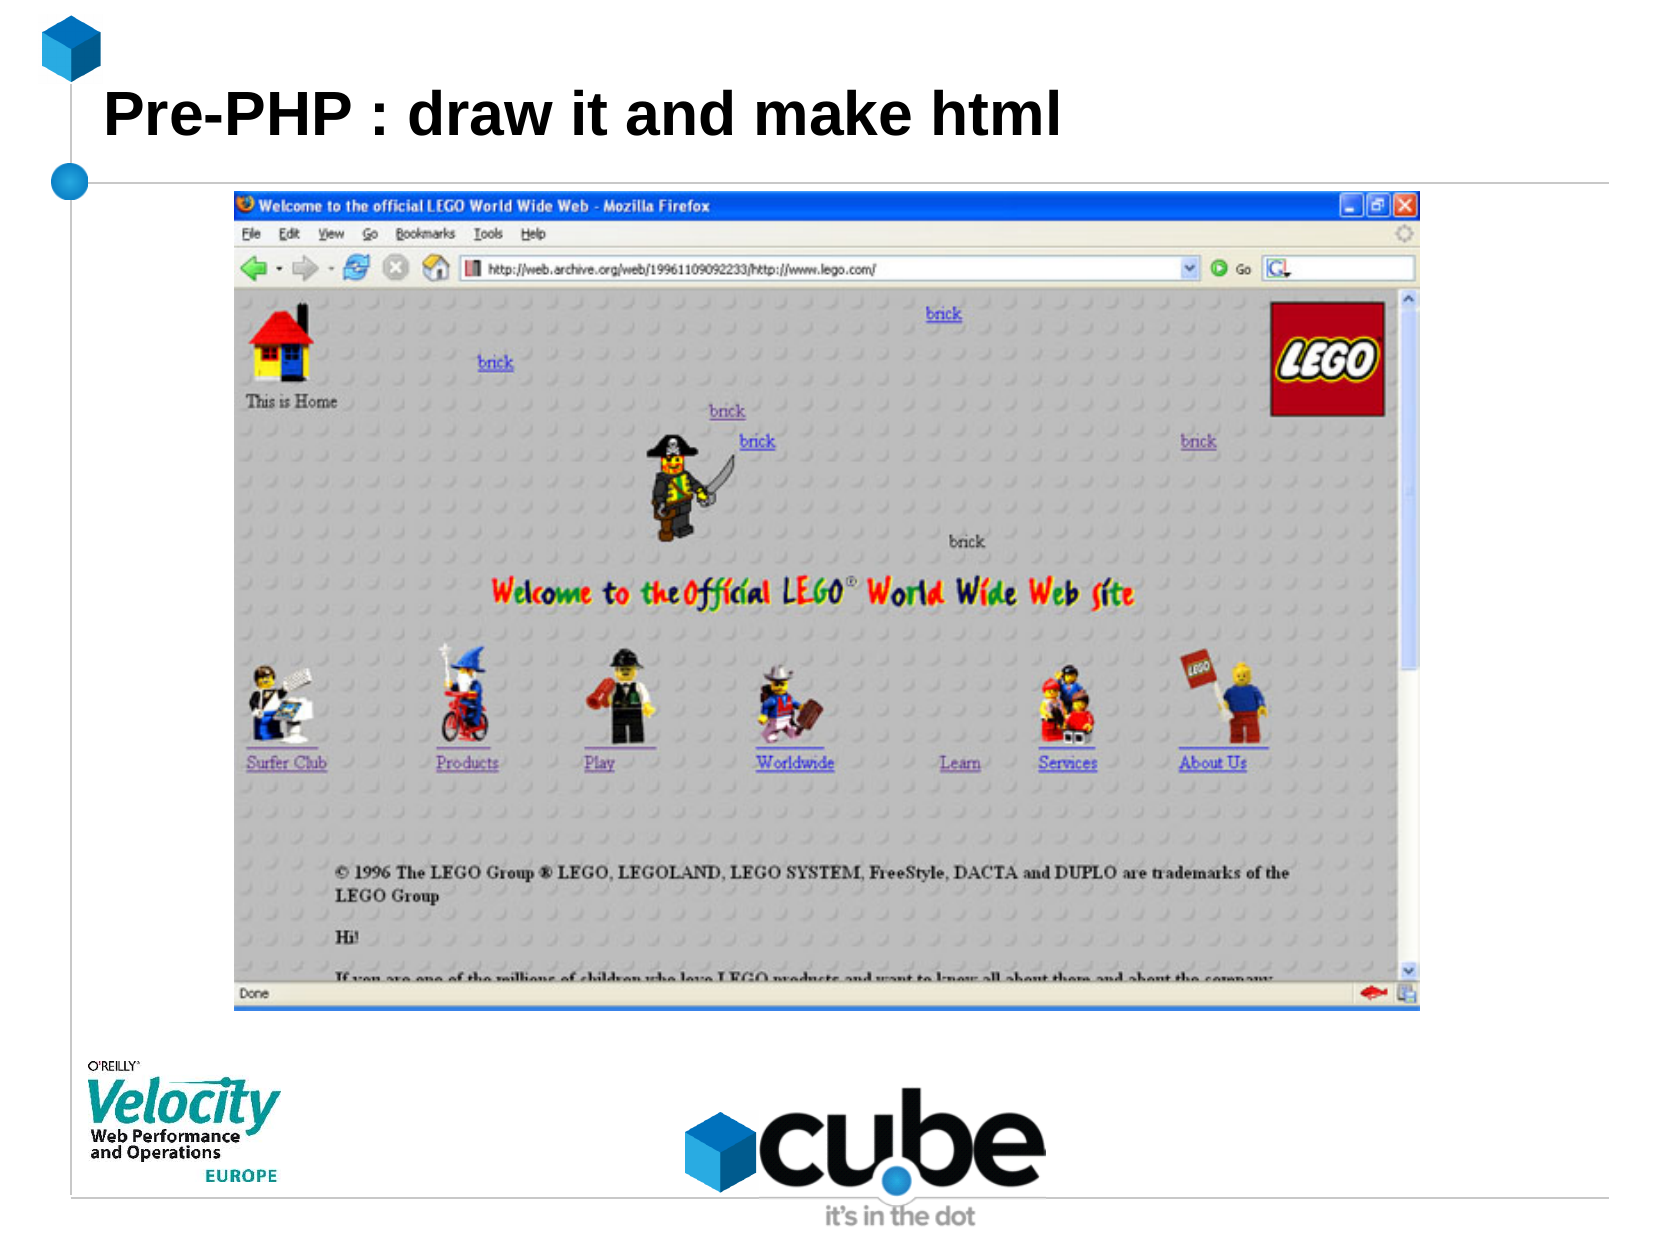

# Pre-PHP : draw it and make html